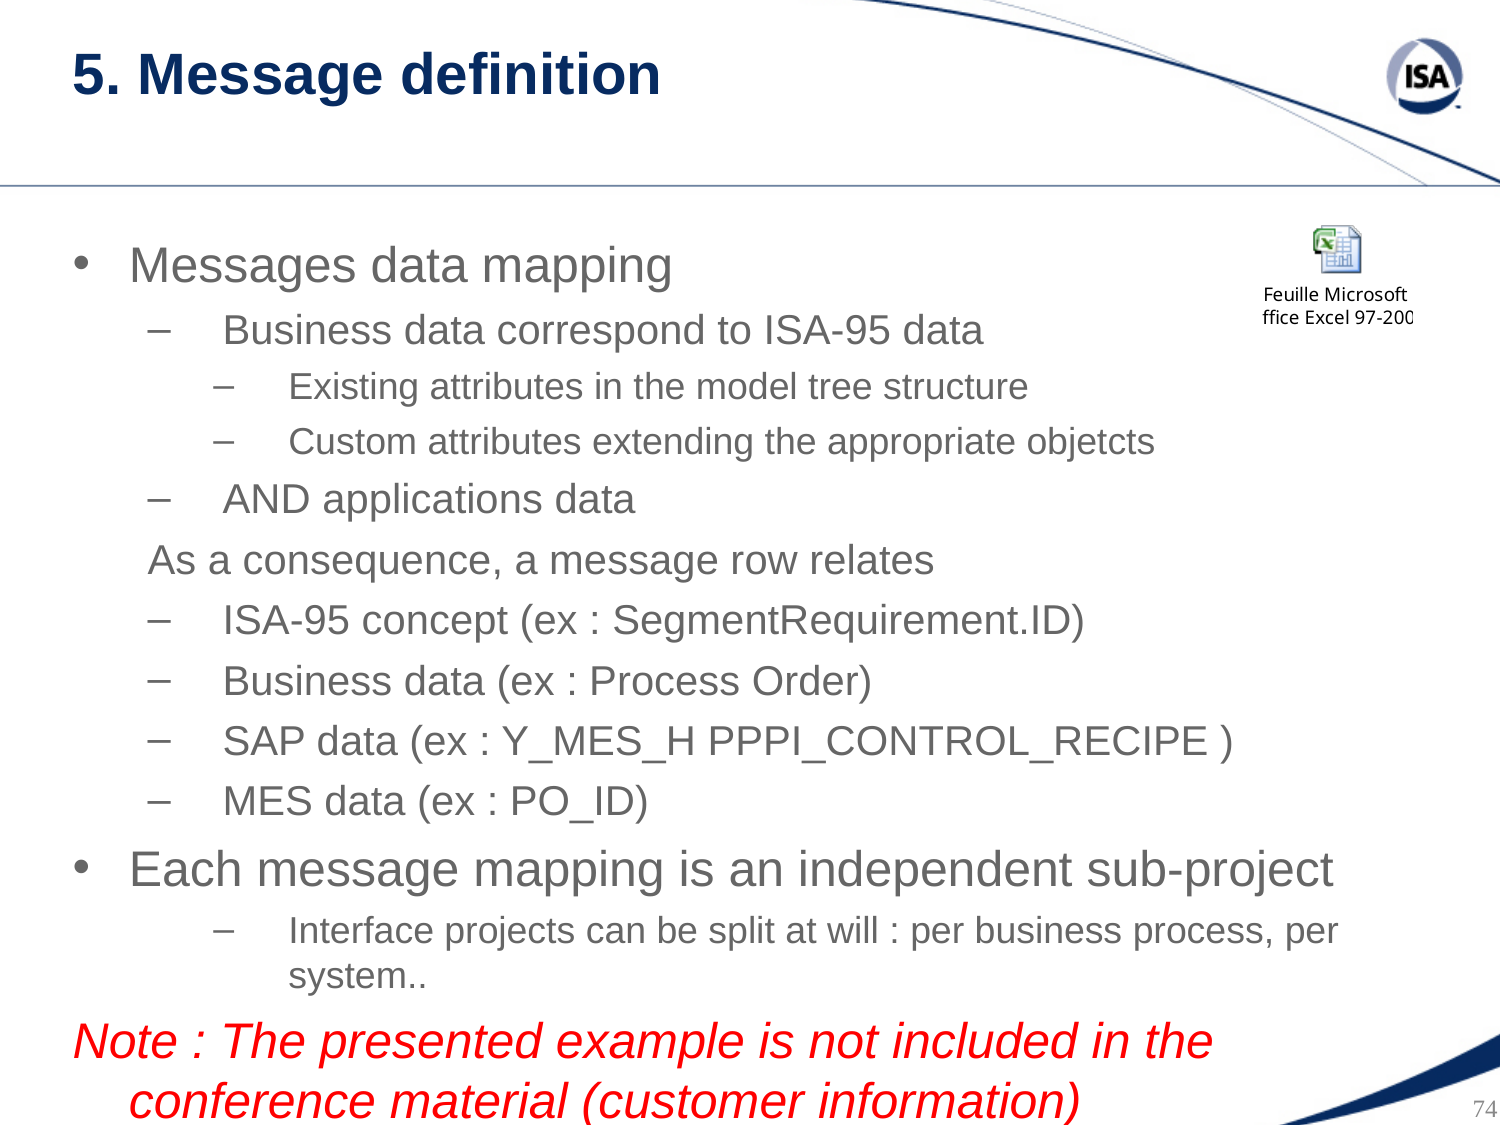

5. Message definition
# Messages data mapping
Business data correspond to ISA-95 data
Existing attributes in the model tree structure
Custom attributes extending the appropriate objetcts
AND applications data
As a consequence, a message row relates
ISA-95 concept (ex : SegmentRequirement.ID)
Business data (ex : Process Order)
SAP data (ex : Y_MES_H PPPI_CONTROL_RECIPE )
MES data (ex : PO_ID)
Each message mapping is an independent sub-project
Interface projects can be split at will : per business process, per system..
Note : The presented example is not included in the conference material (customer information)